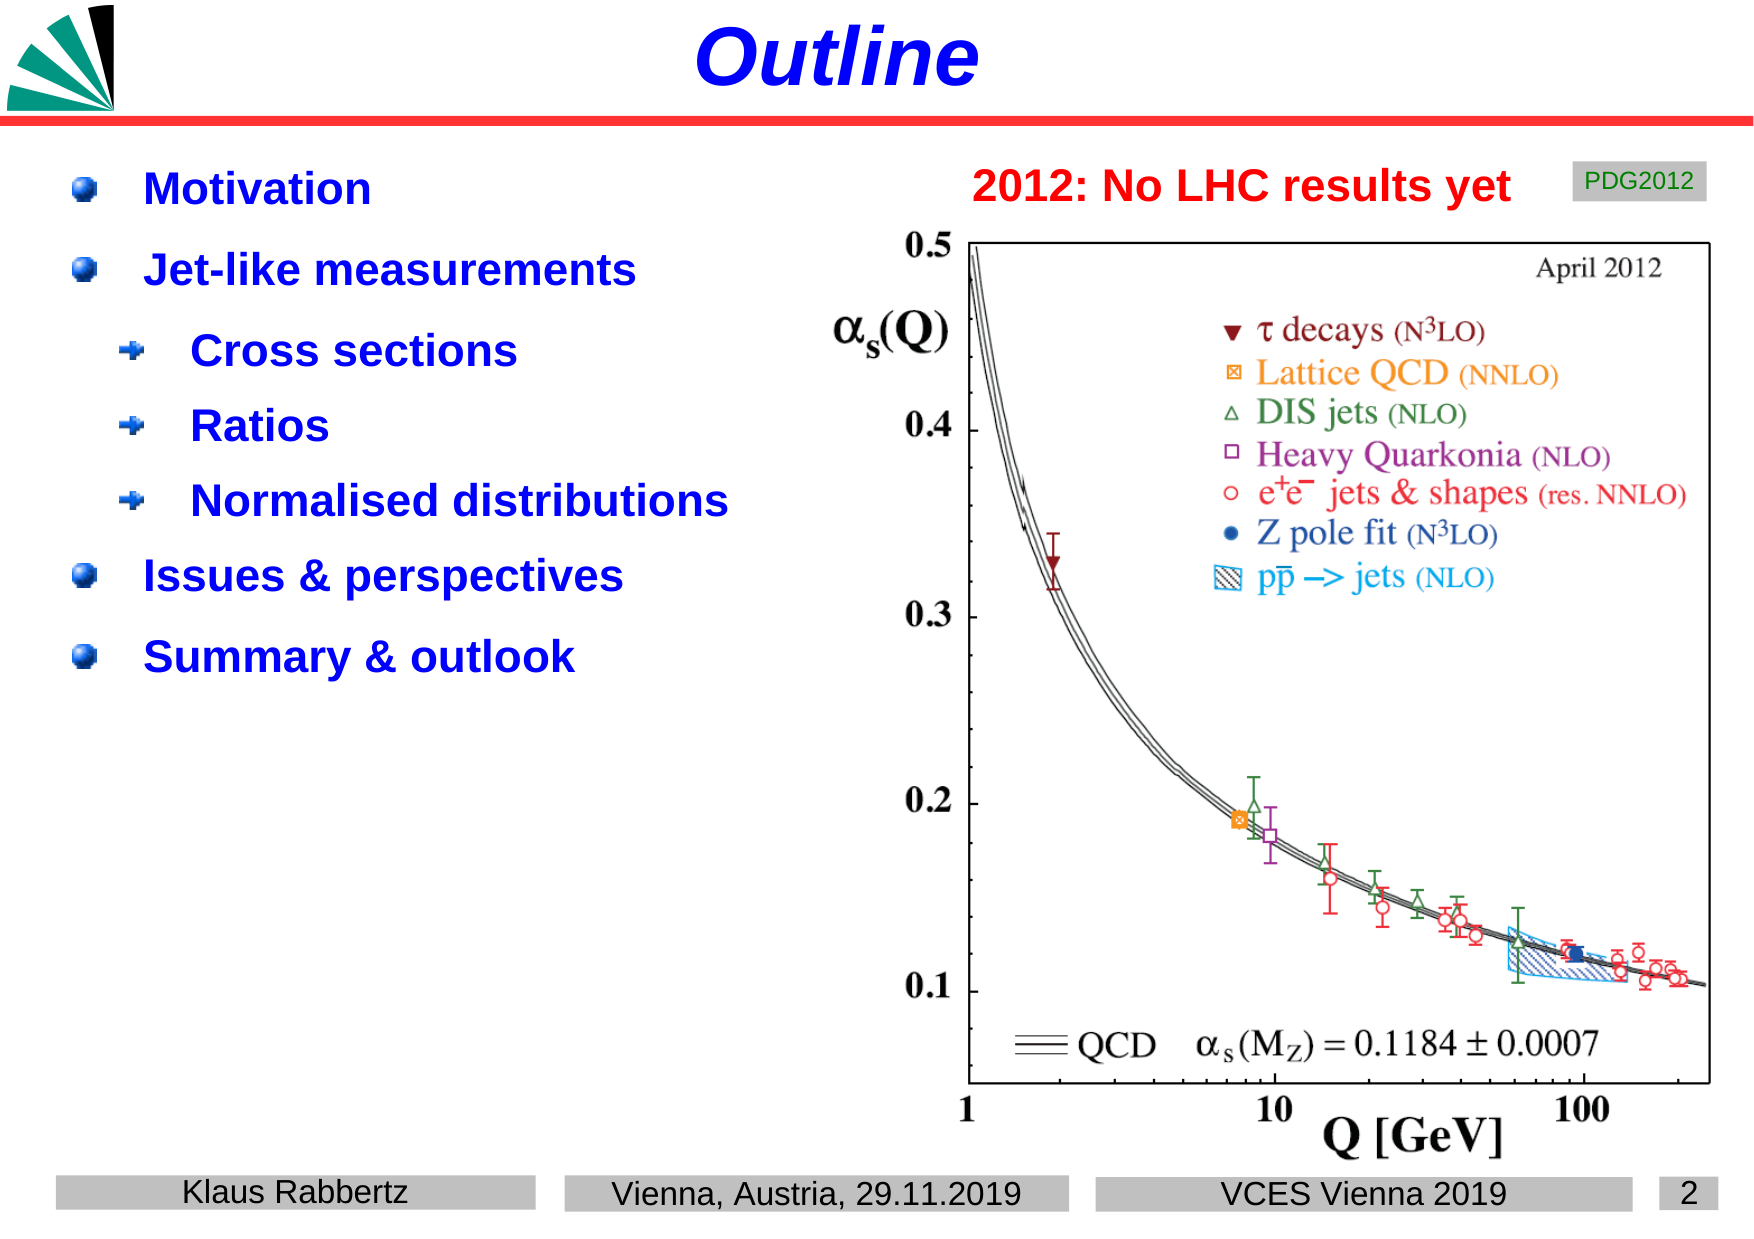

Outline
2012: No LHC results yet
PDG2012
# Motivation
Jet-like measurements
Cross sections
Ratios
Normalised distributions
Issues & perspectives
Summary & outlook